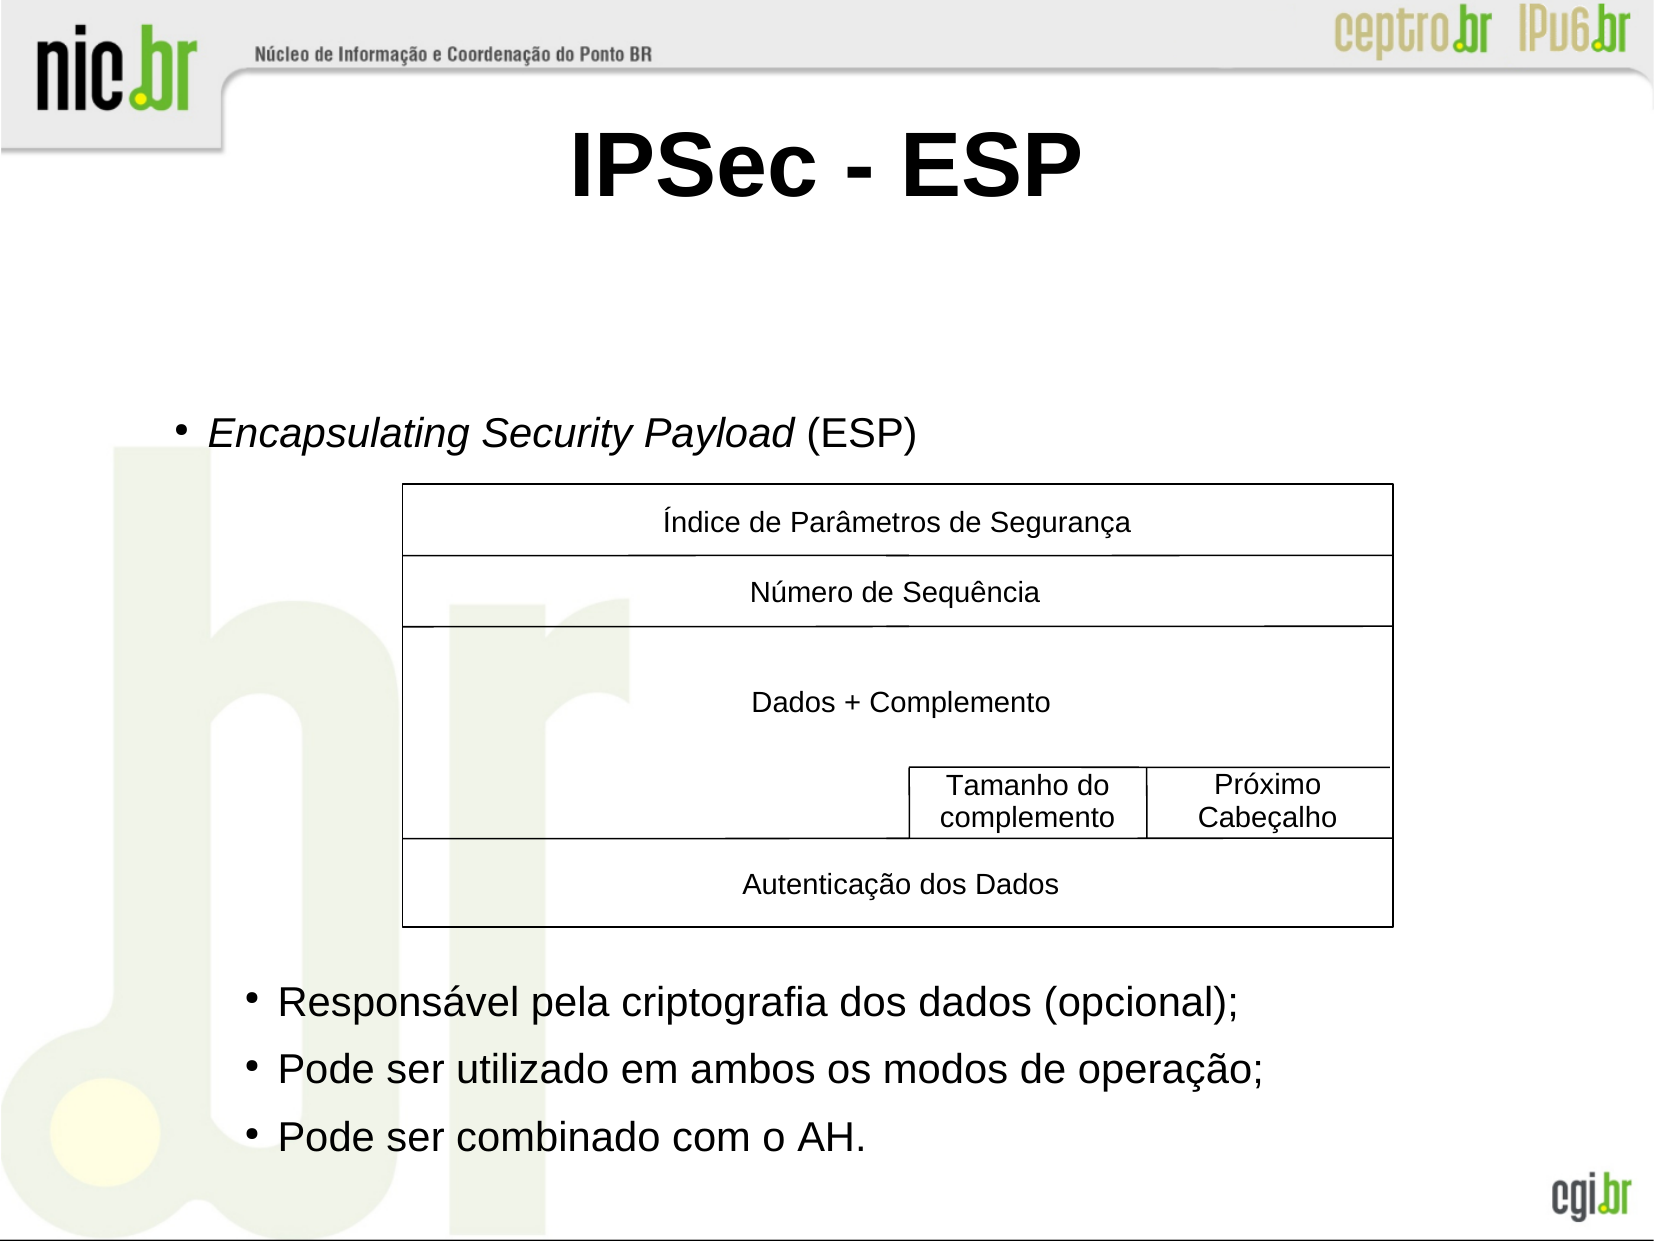

IPSec - ESP
Encapsulating Security Payload (ESP)‏
Responsável pela criptografia dos dados (opcional);
Pode ser utilizado em ambos os modos de operação;
Pode ser combinado com o AH.
Índice de Parâmetros de Segurança
Número de Sequência
Dados + Complemento
Próximo
Cabeçalho
Tamanho do
complemento
Autenticação dos Dados